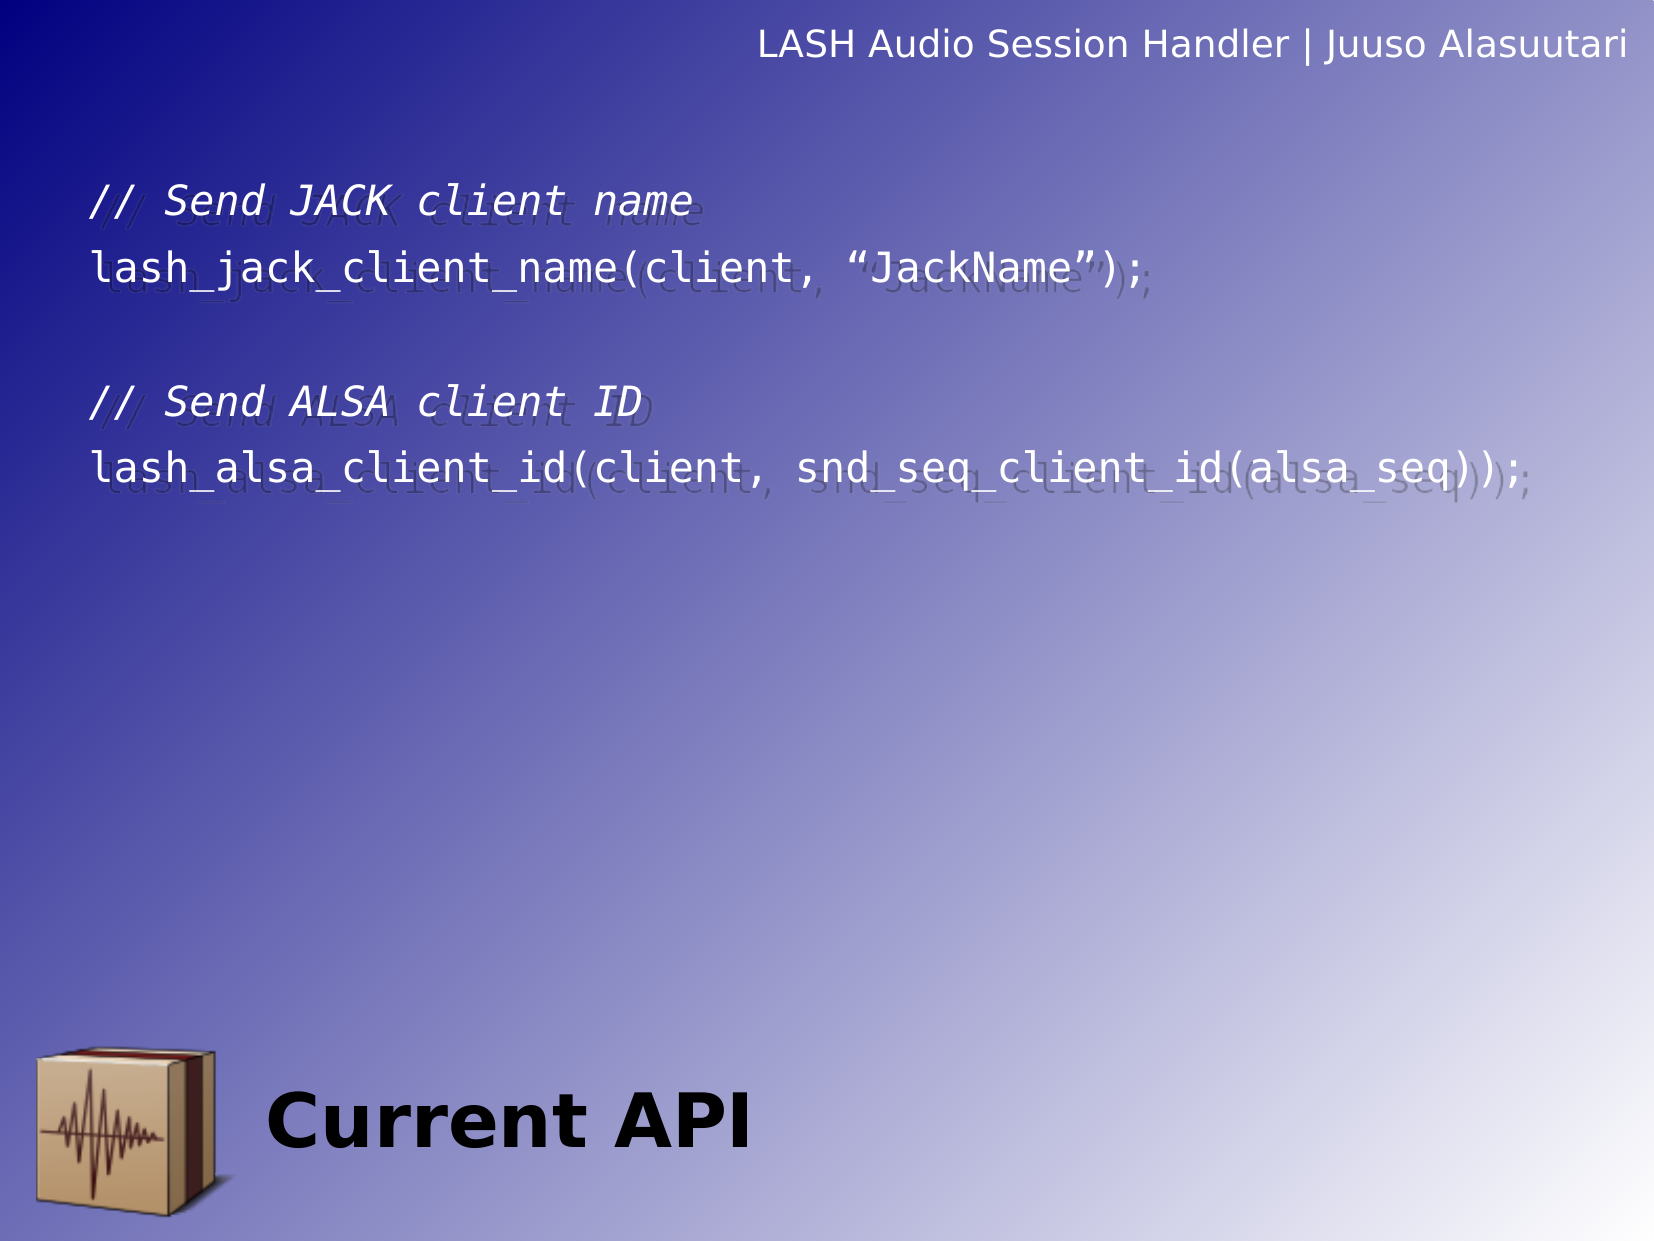

// Send JACK client name
lash_jack_client_name(client, “JackName”);
// Send ALSA client ID
lash_alsa_client_id(client, snd_seq_client_id(alsa_seq));
# Current API